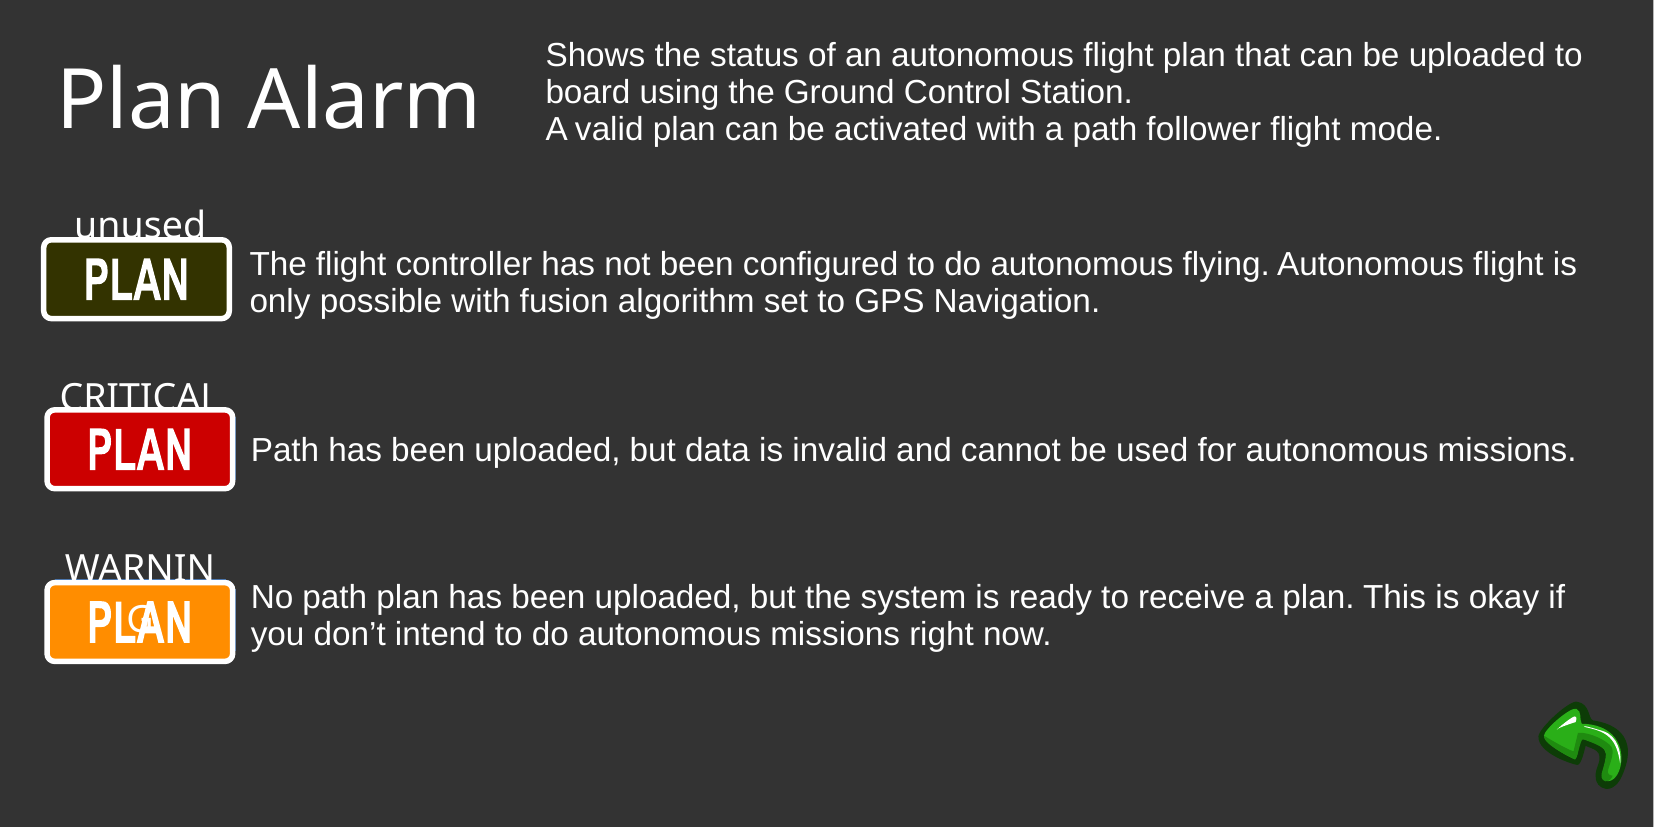

Plan Alarm
Shows the status of an autonomous flight plan that can be uploaded to board using the Ground Control Station.
A valid plan can be activated with a path follower flight mode.
unused
The flight controller has not been configured to do autonomous flying. Autonomous flight is only possible with fusion algorithm set to GPS Navigation.
CRITICAL
Path has been uploaded, but data is invalid and cannot be used for autonomous missions.
WARNING
No path plan has been uploaded, but the system is ready to receive a plan. This is okay if you don’t intend to do autonomous missions right now.